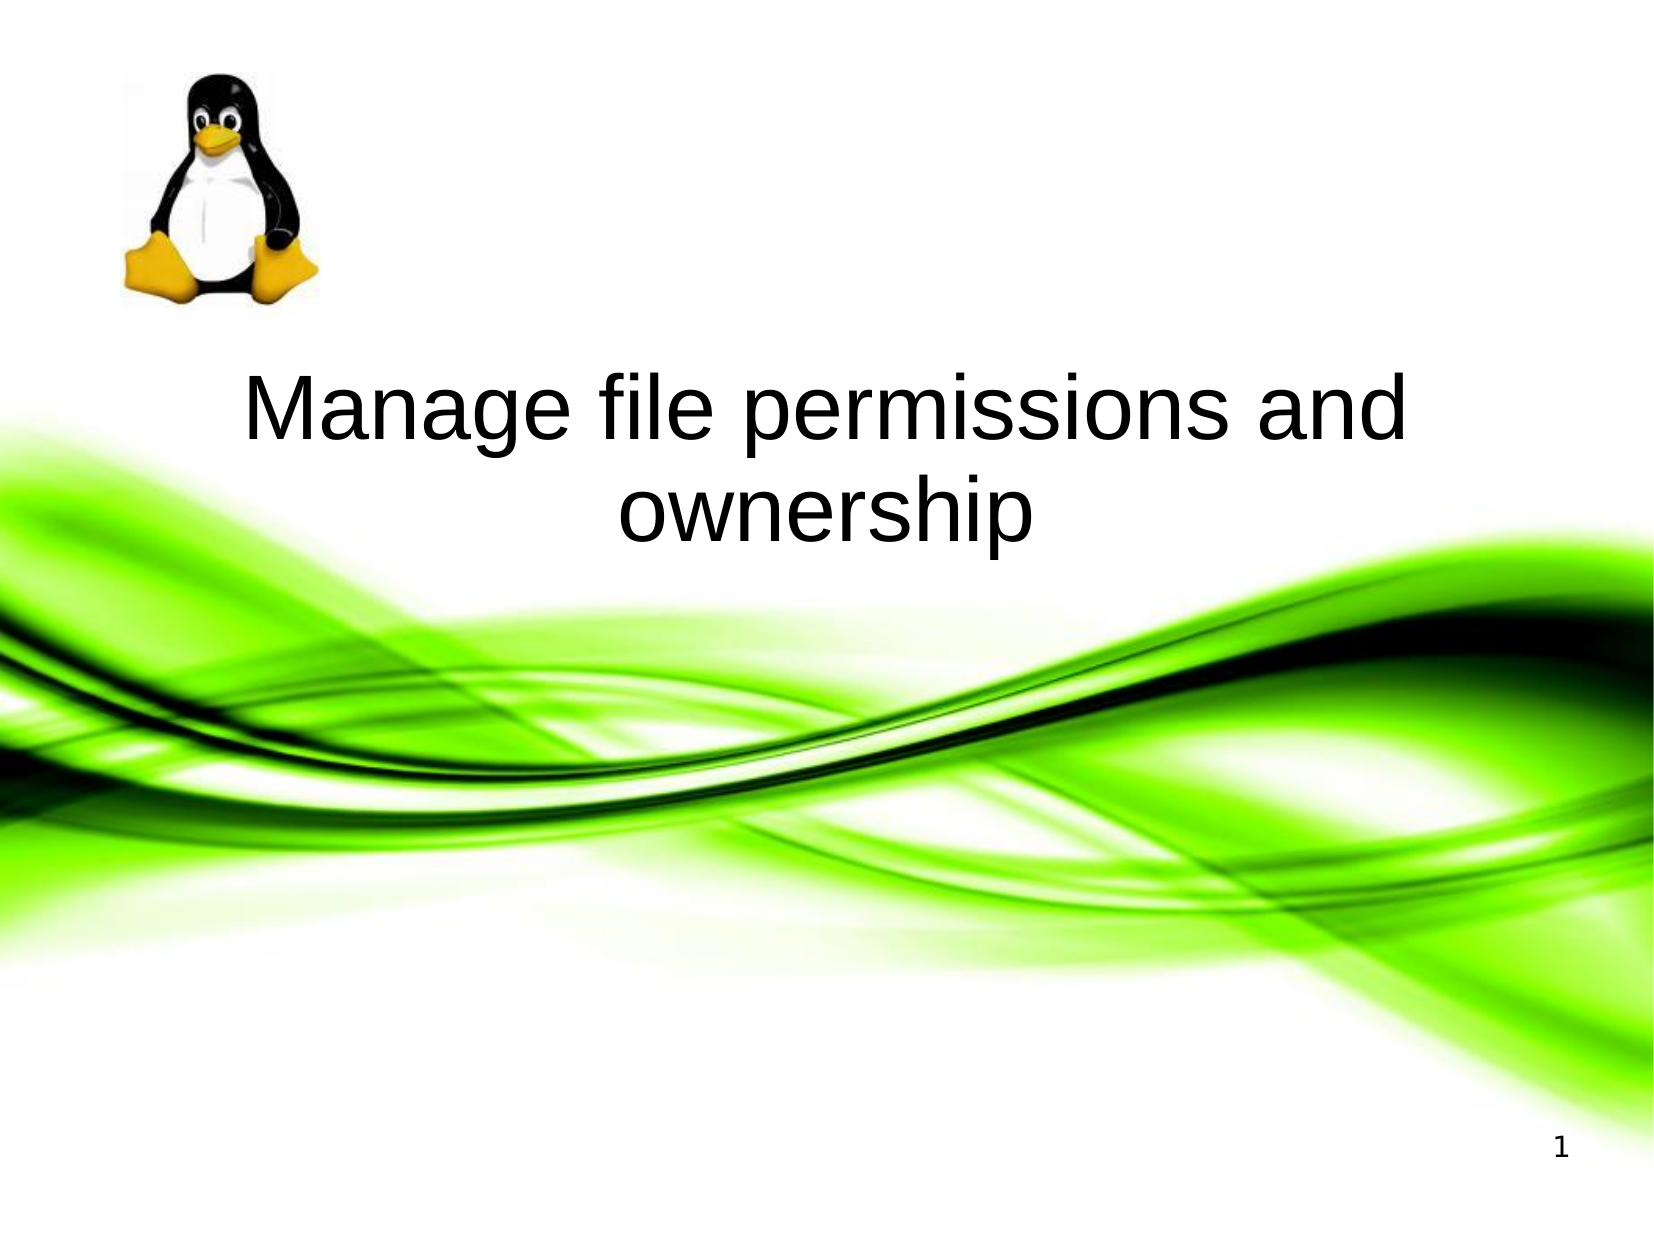

# Manage file permissions and ownership
1